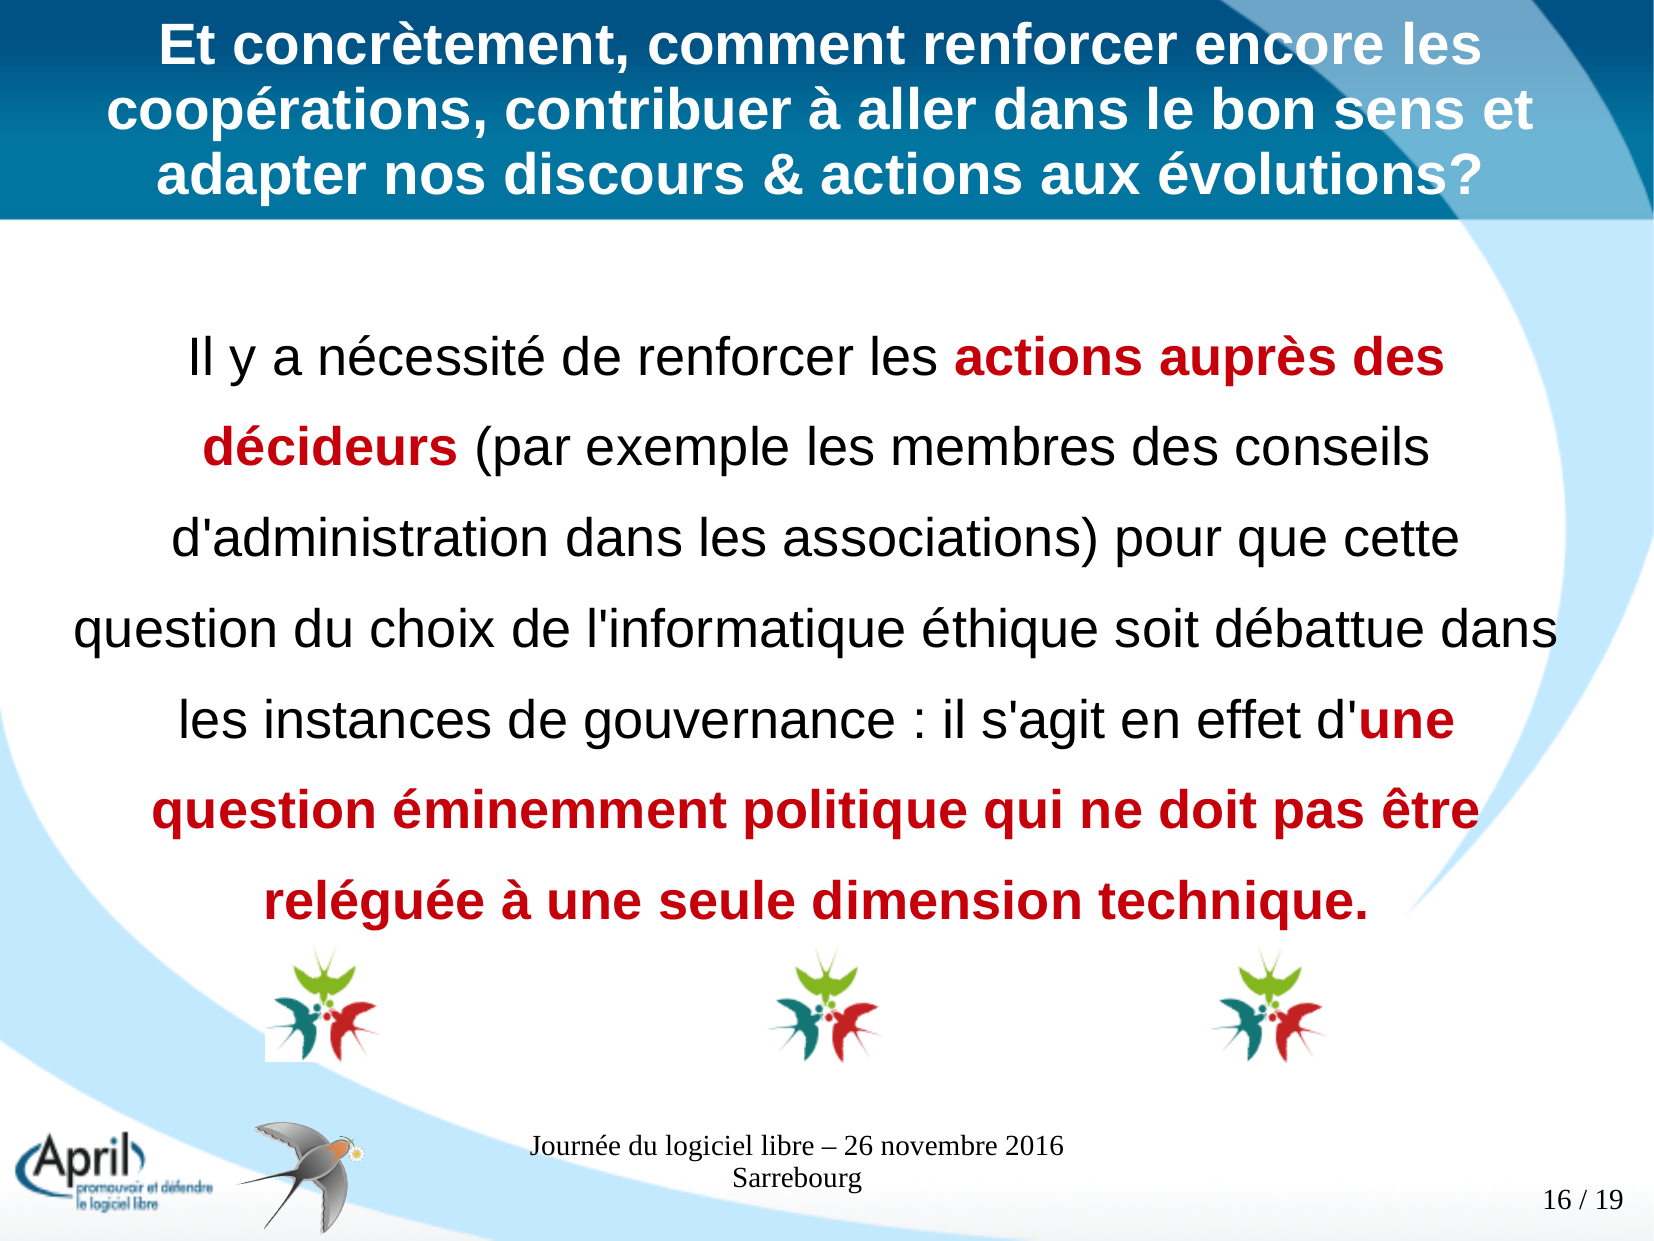

# Et concrètement, comment renforcer encore les coopérations, contribuer à aller dans le bon sens et adapter nos discours & actions aux évolutions?
Il y a nécessité de renforcer les actions auprès des décideurs (par exemple les membres des conseils d'administration dans les associations) pour que cette question du choix de l'informatique éthique soit débattue dans les instances de gouvernance : il s'agit en effet d'une question éminemment politique qui ne doit pas être reléguée à une seule dimension technique.
17 novembre 2014 - CNAJEP
16